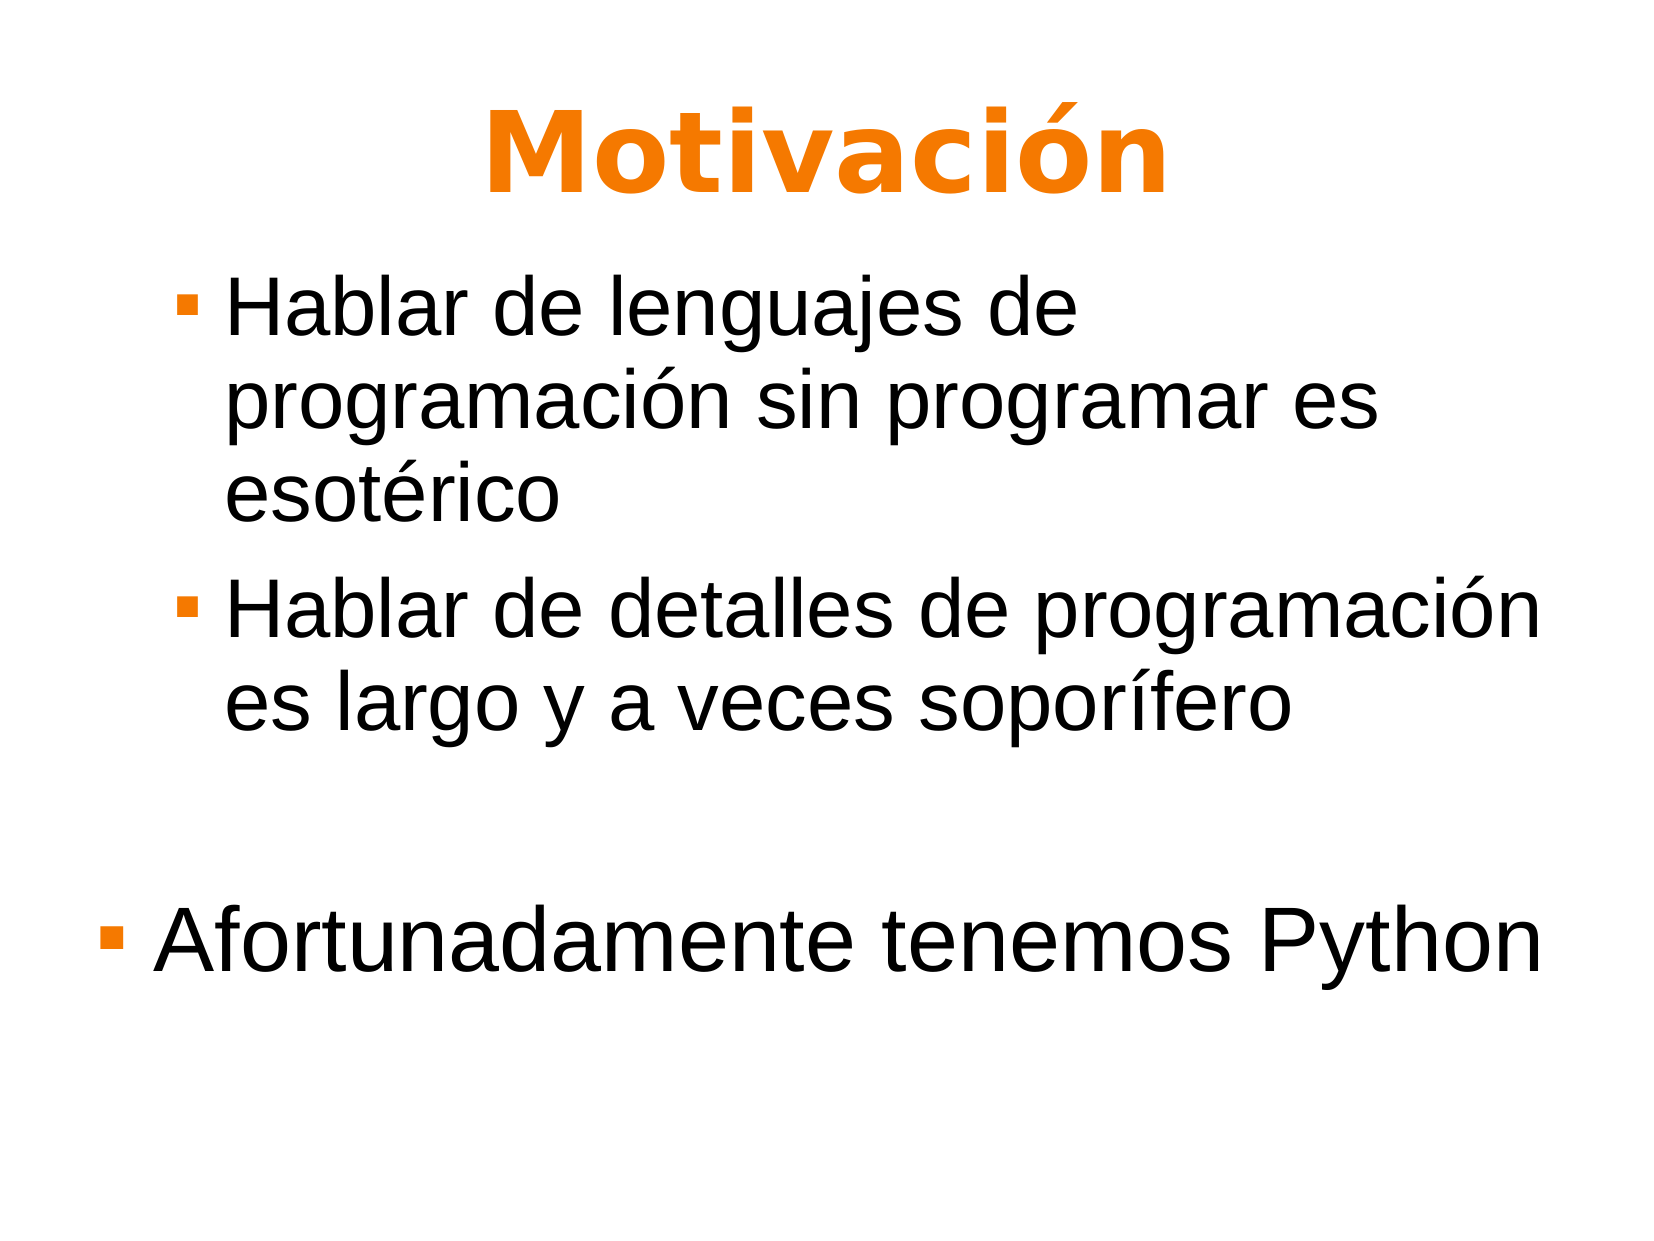

# Motivación
Hablar de lenguajes de programación sin programar es esotérico
Hablar de detalles de programación es largo y a veces soporífero
Afortunadamente tenemos Python